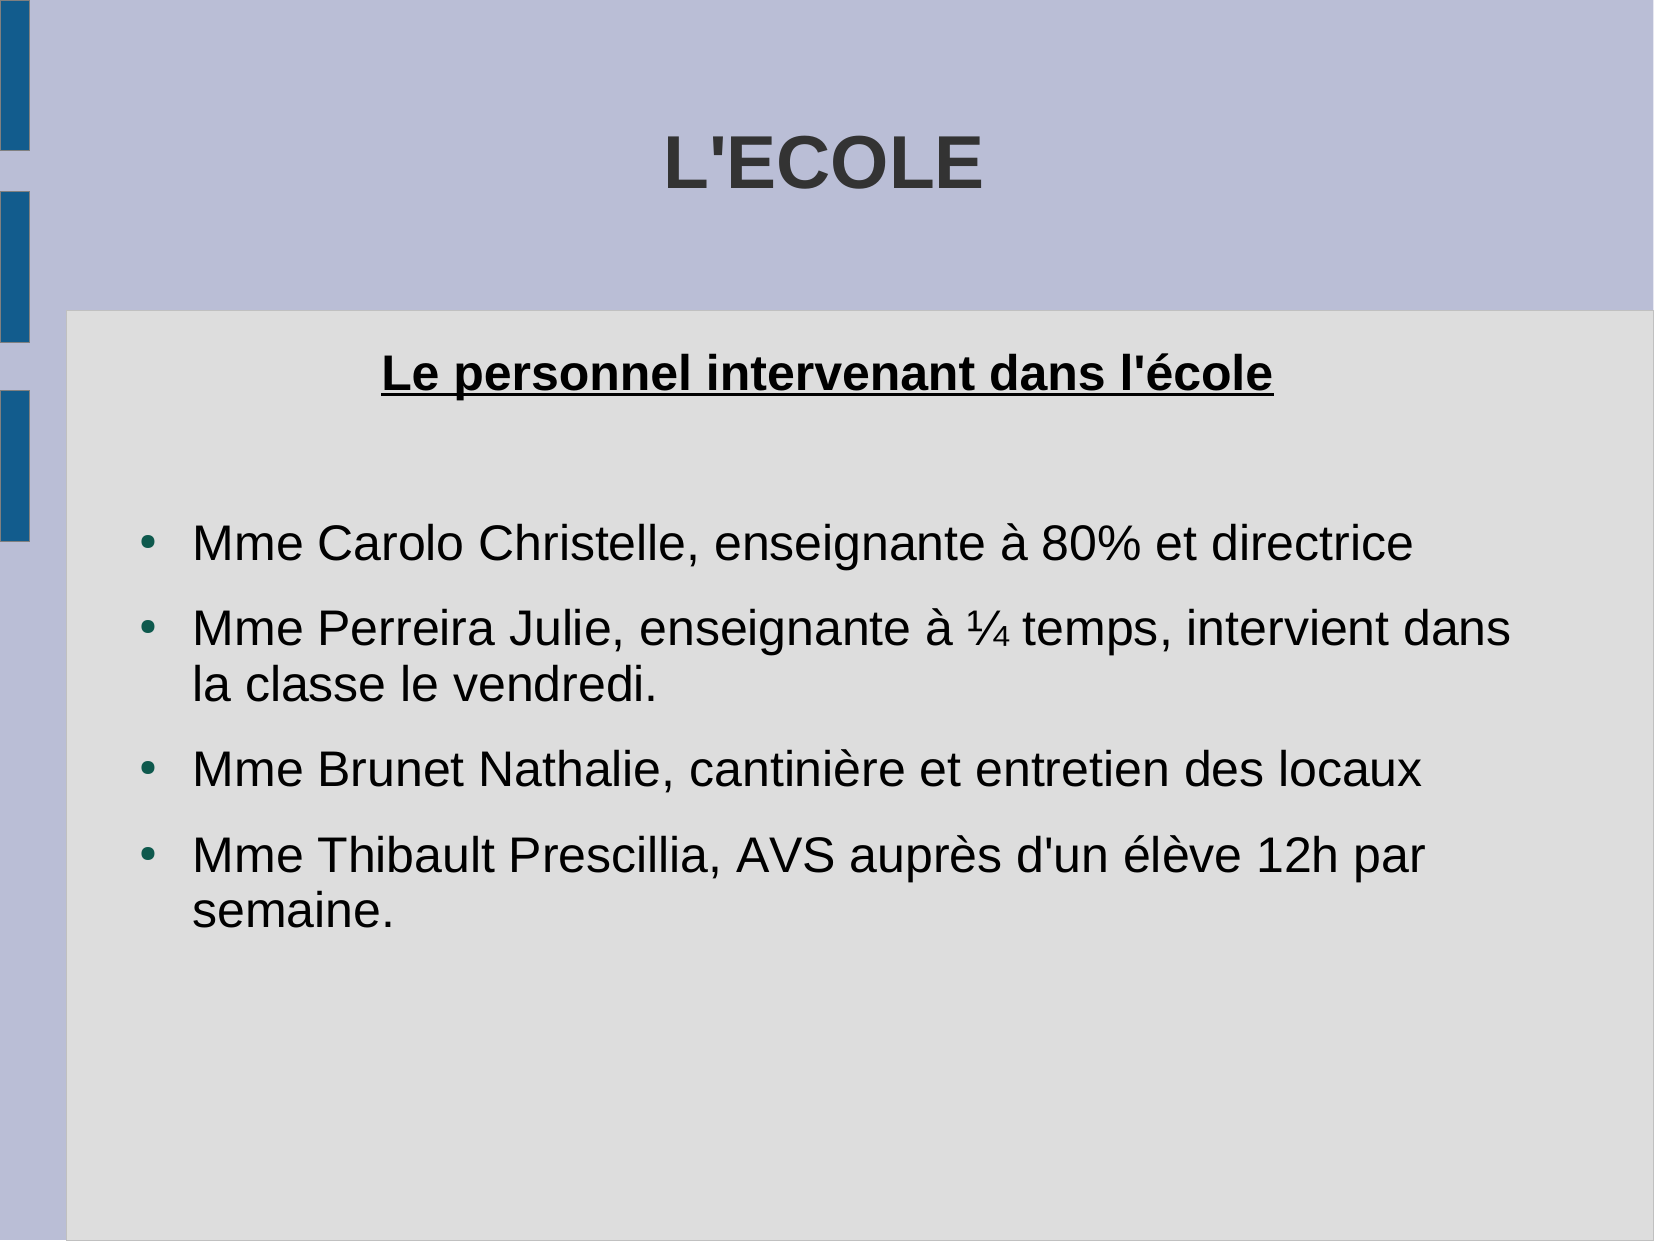

L'ECOLE
# Le personnel intervenant dans l'école
Mme Carolo Christelle, enseignante à 80% et directrice
Mme Perreira Julie, enseignante à ¼ temps, intervient dans la classe le vendredi.
Mme Brunet Nathalie, cantinière et entretien des locaux
Mme Thibault Prescillia, AVS auprès d'un élève 12h par semaine.